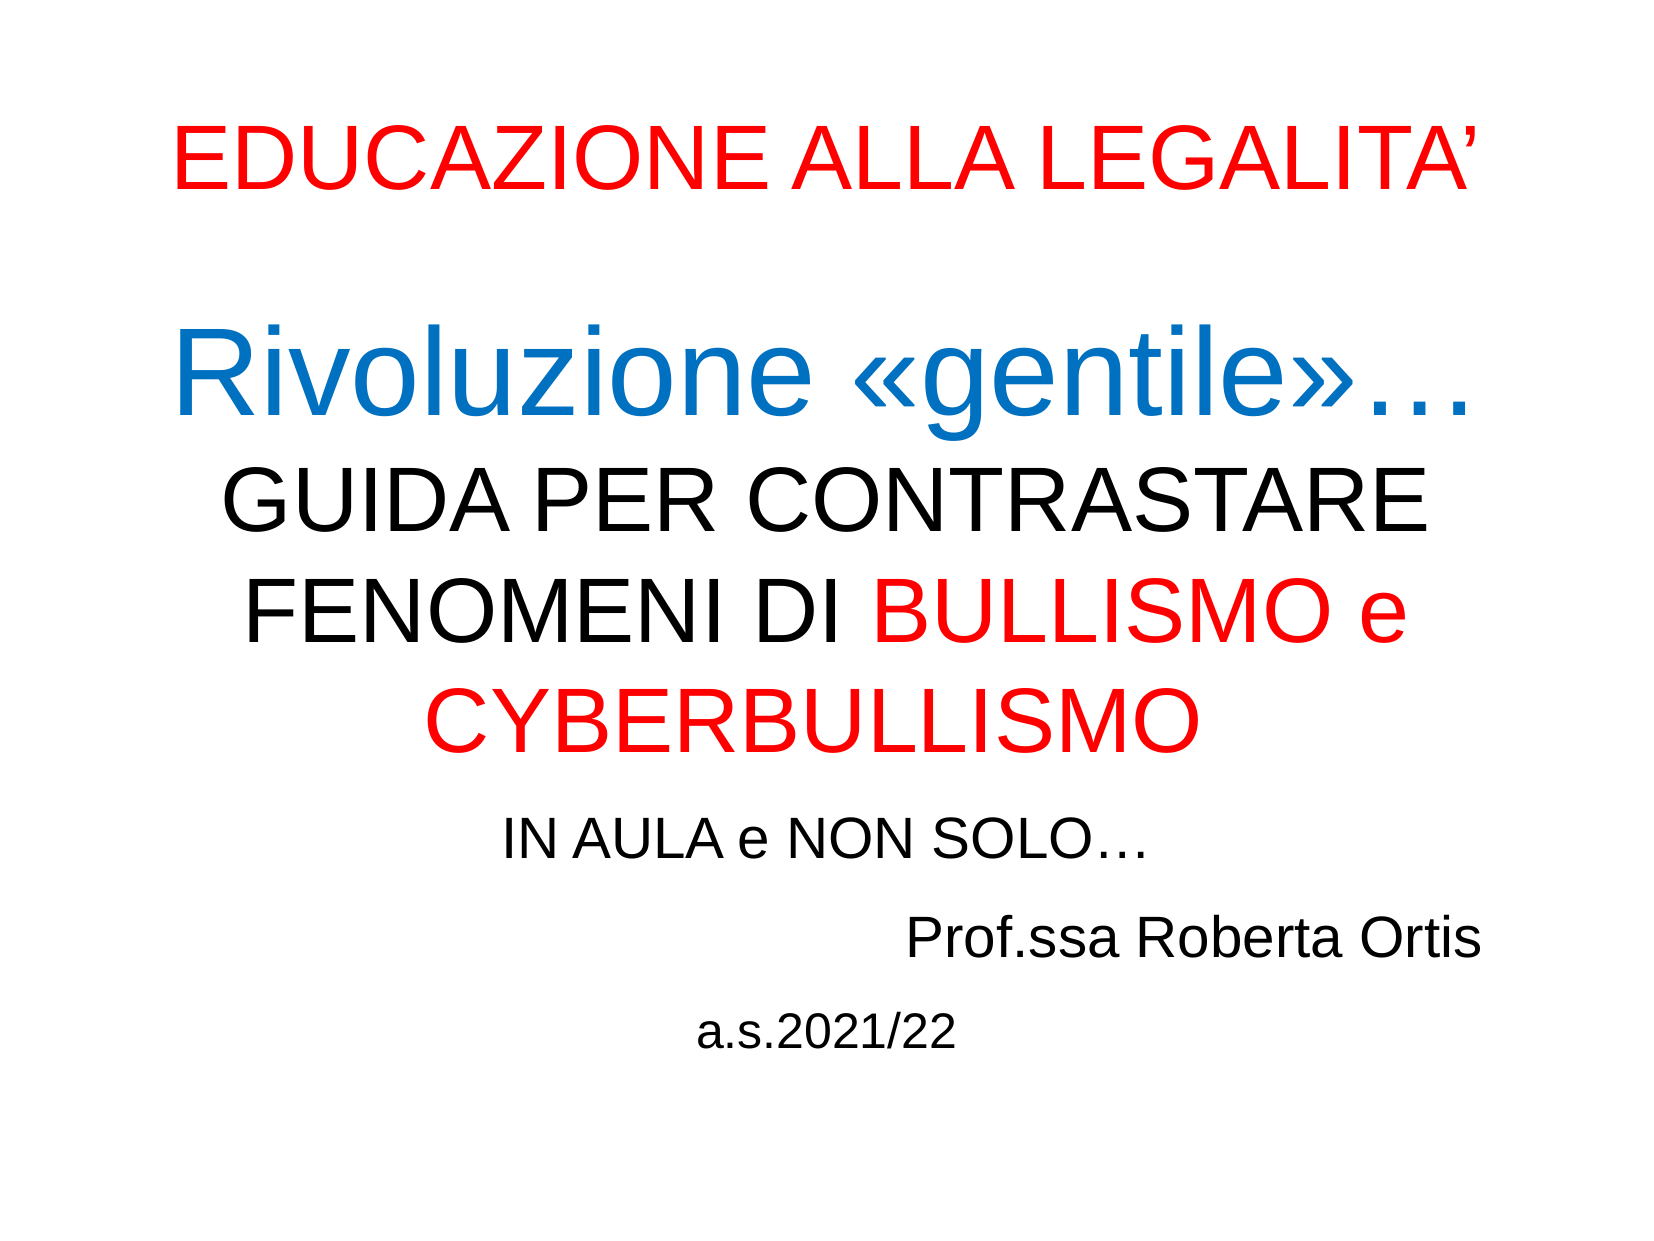

# EDUCAZIONE ALLA LEGALITA’
Rivoluzione «gentile»…GUIDA PER CONTRASTARE FENOMENI DI BULLISMO e CYBERBULLISMO
IN AULA e NON SOLO…
Prof.ssa Roberta Ortis
a.s.2021/22